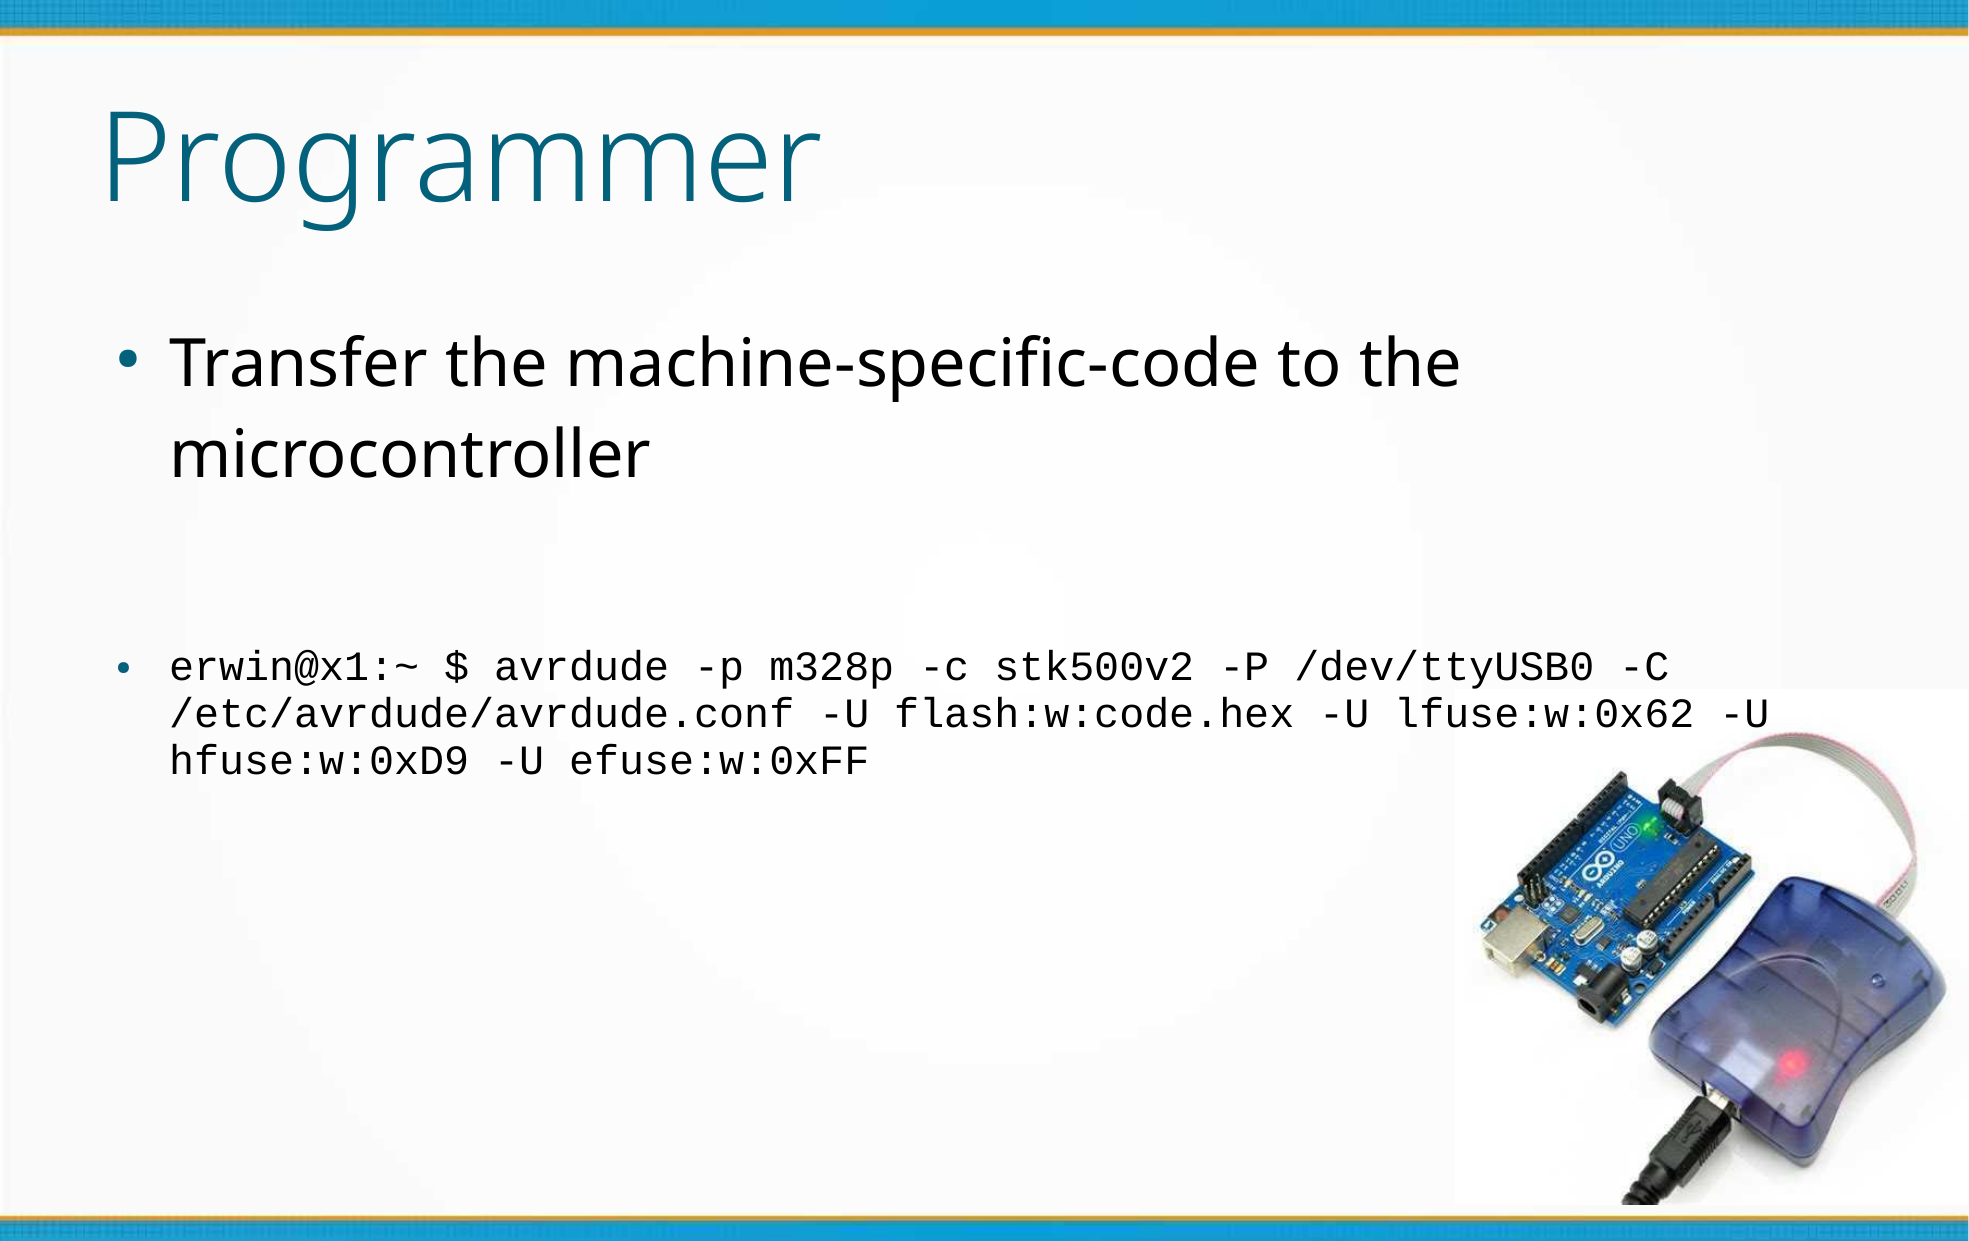

# Programmer
Transfer the machine-specific-code to the microcontroller
erwin@x1:~ $ avrdude -p m328p -c stk500v2 -P /dev/ttyUSB0 -C /etc/avrdude/avrdude.conf -U flash:w:code.hex -U lfuse:w:0x62 -U hfuse:w:0xD9 -U efuse:w:0xFF